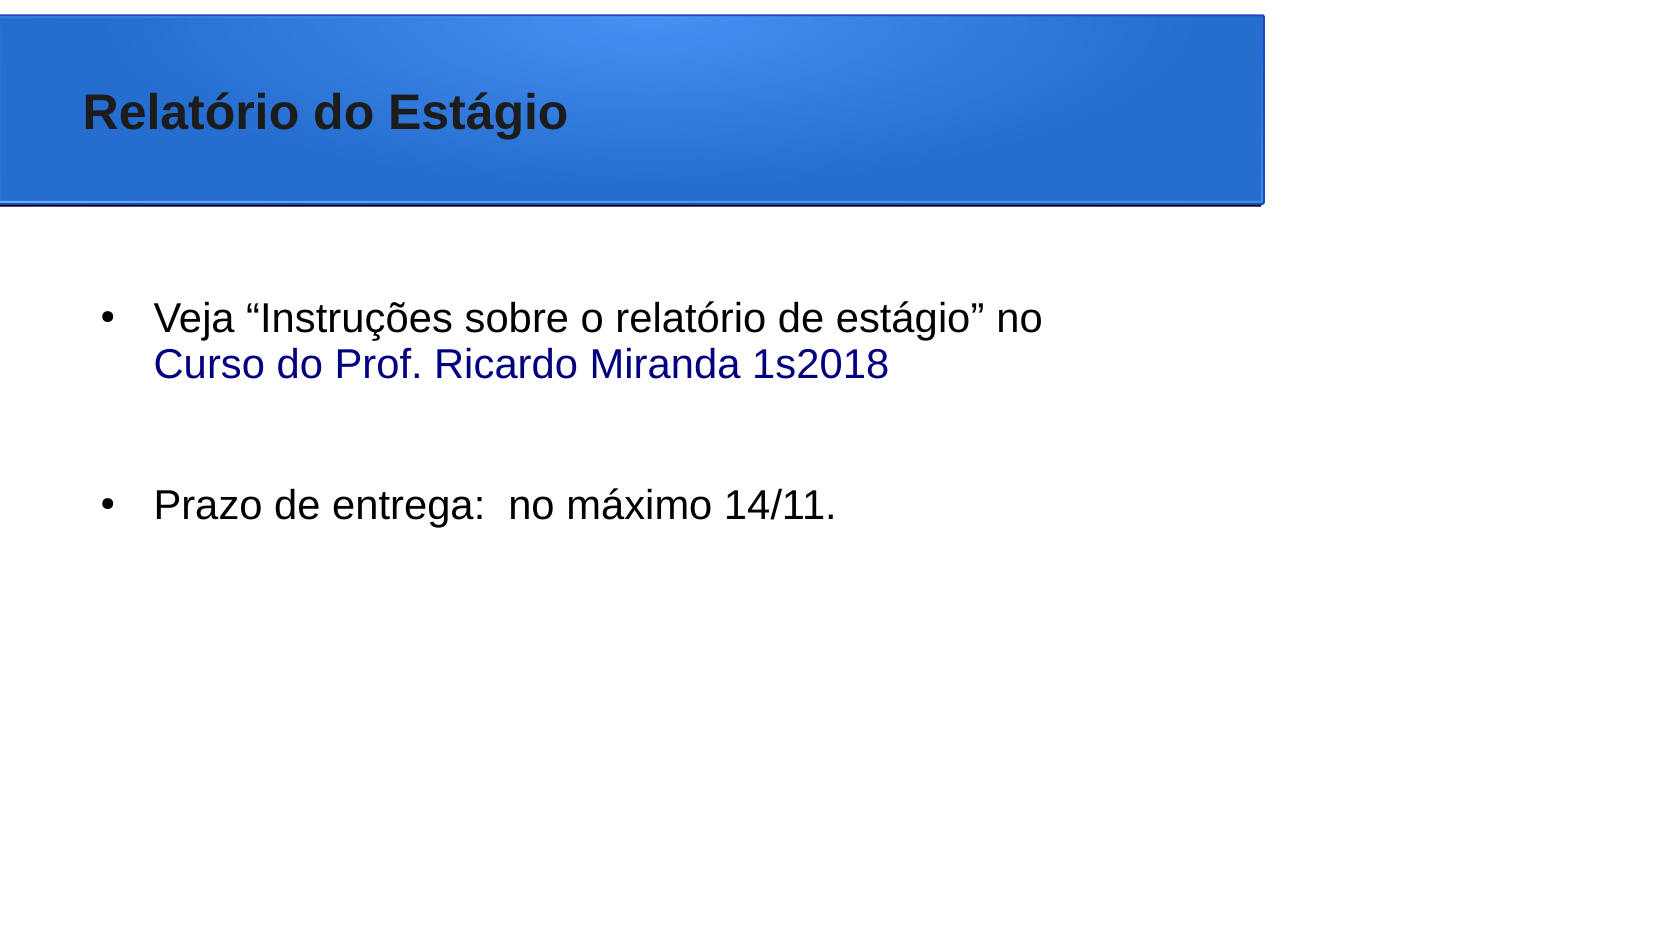

# Relatório do Estágio
Veja “Instruções sobre o relatório de estágio” no Curso do Prof. Ricardo Miranda 1s2018
Prazo de entrega: no máximo 14/11.